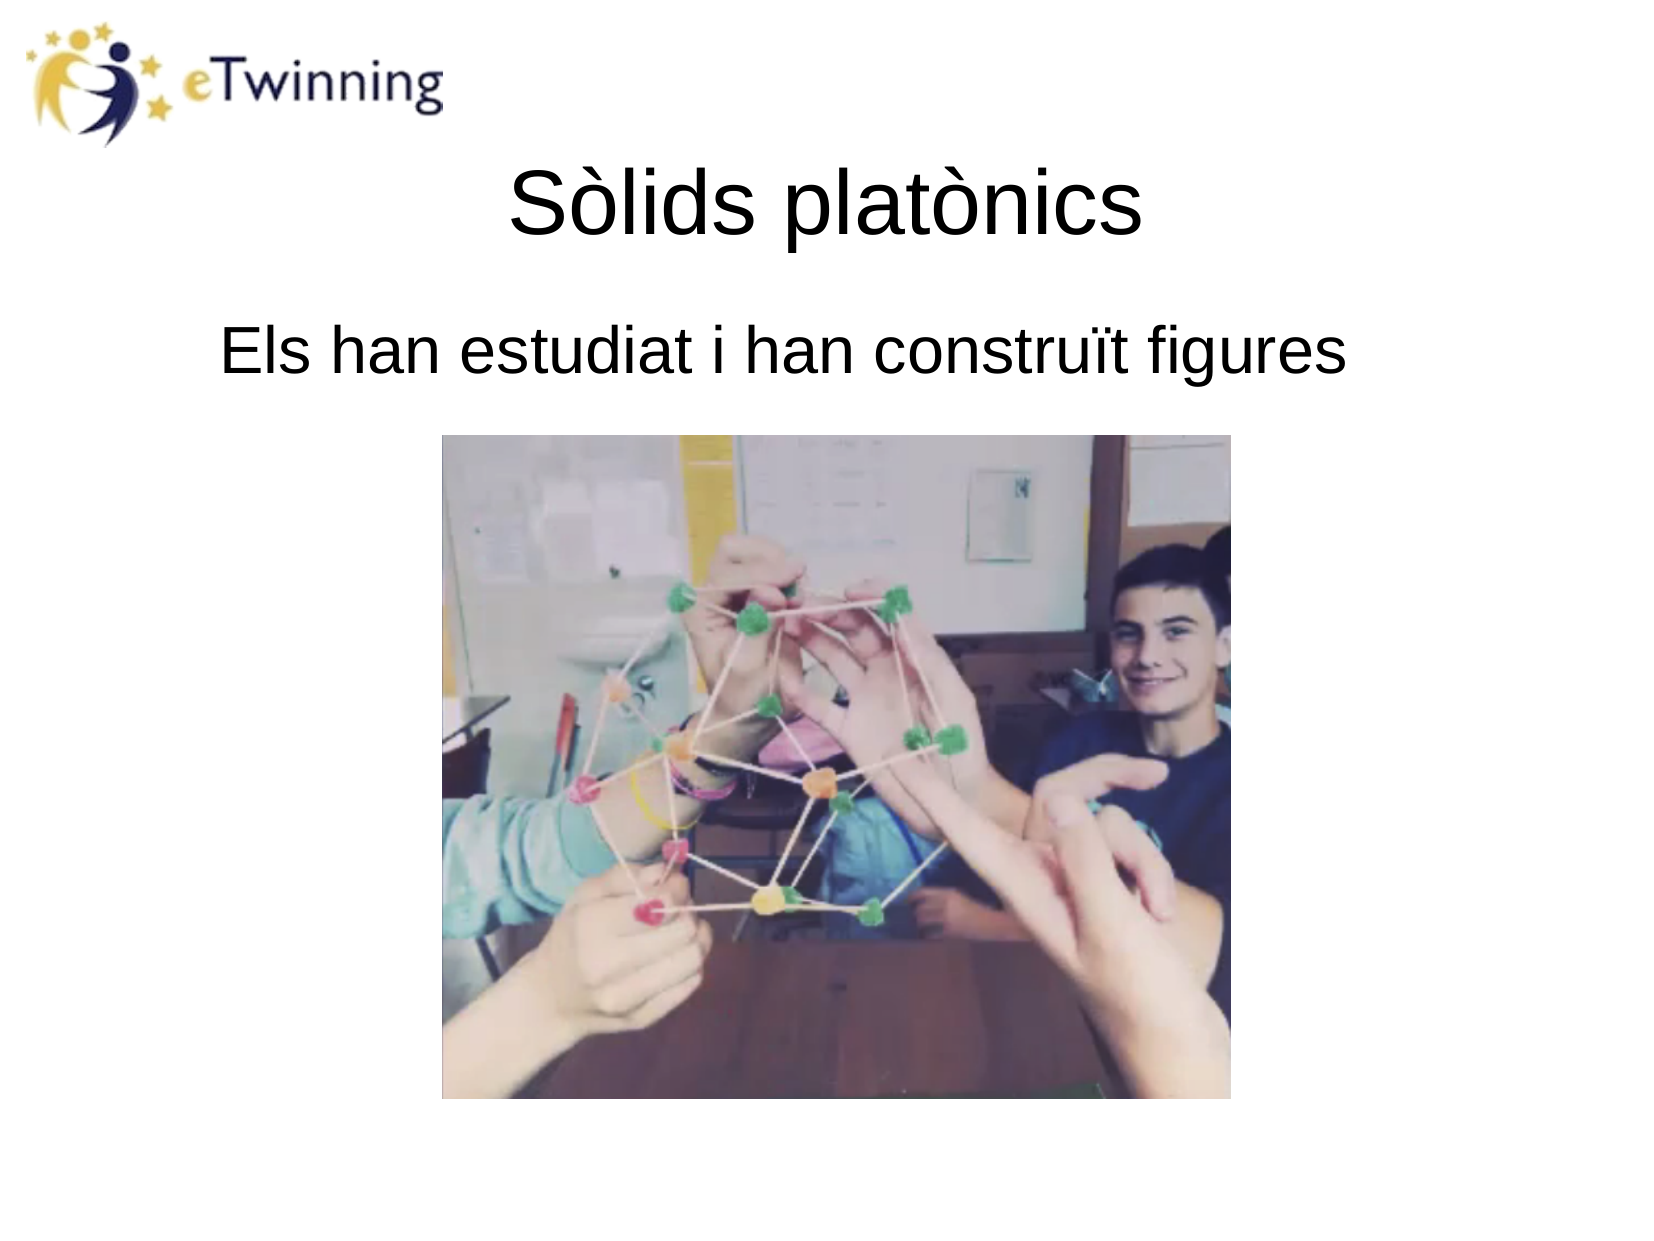

# Sòlids platònics
 Els han estudiat i han construït figures